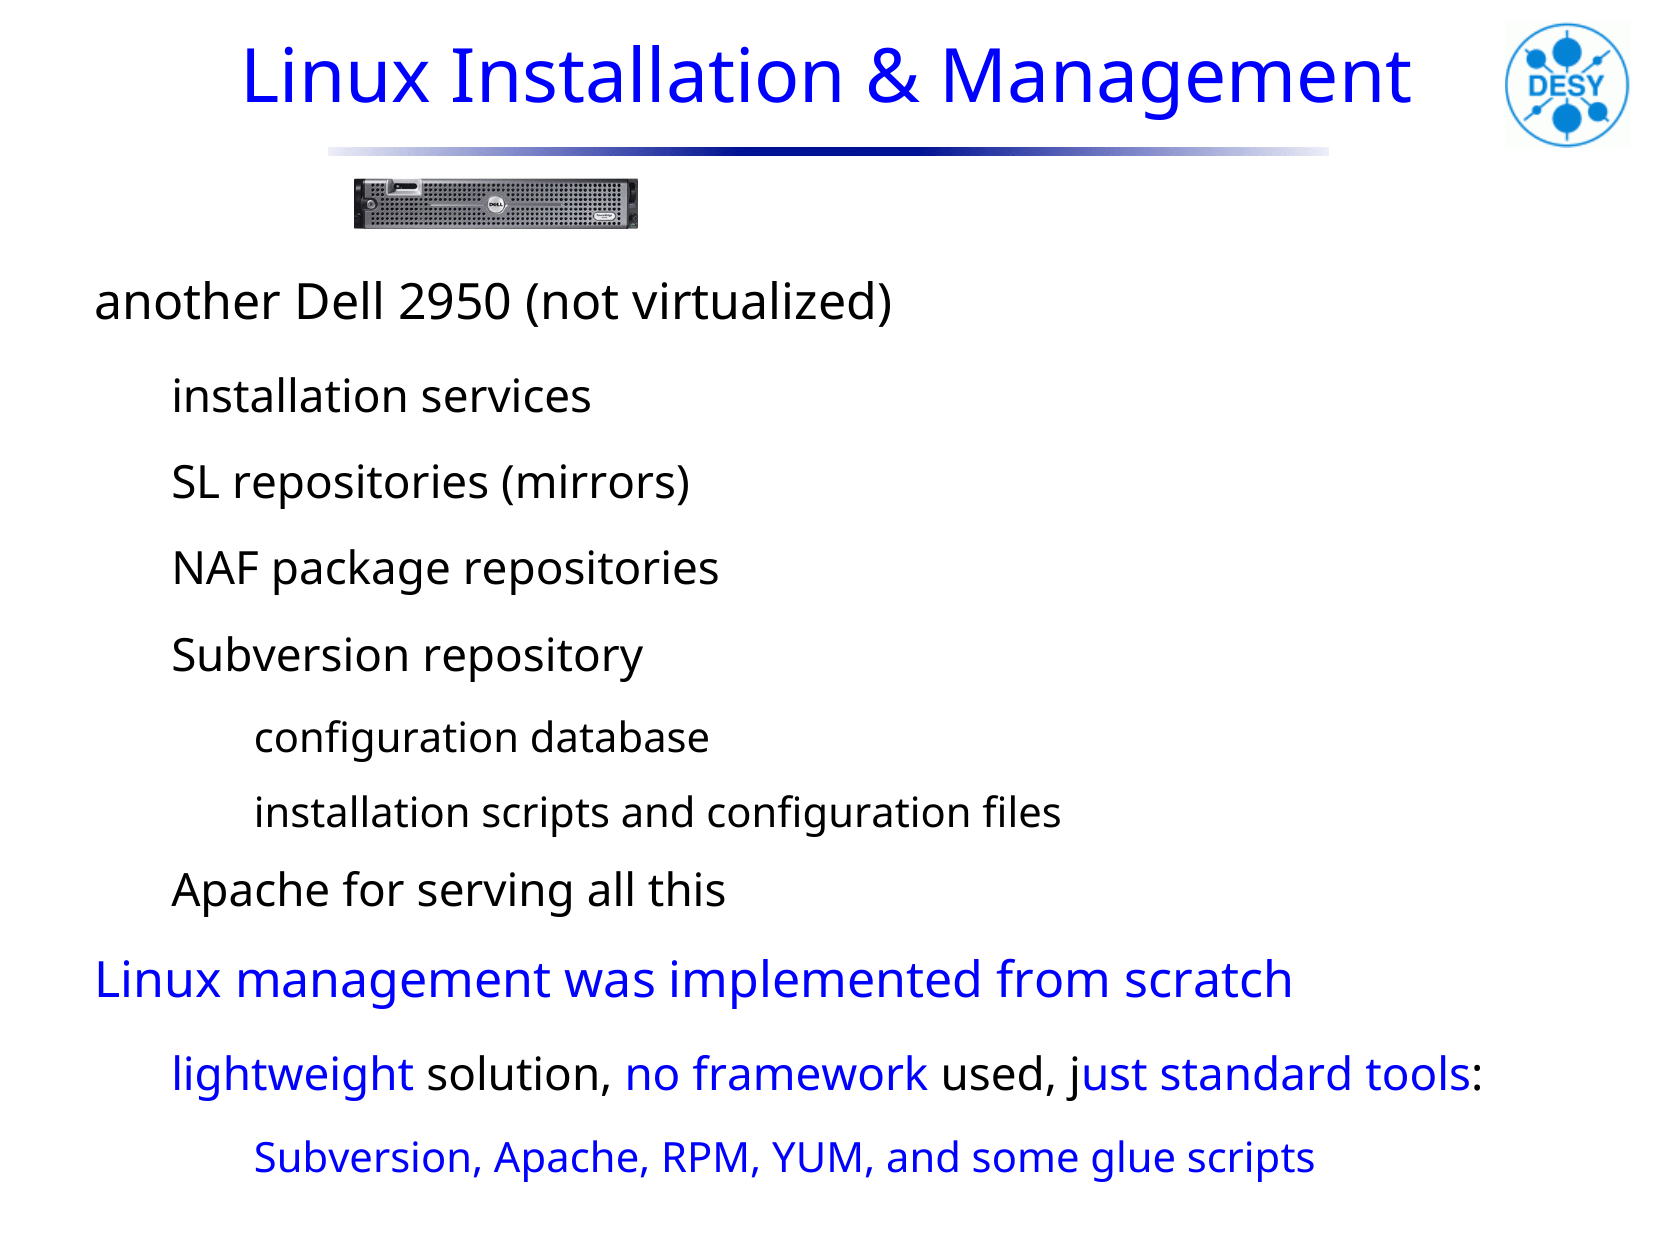

# Linux Installation & Management
another Dell 2950 (not virtualized)
installation services
SL repositories (mirrors)
NAF package repositories
Subversion repository
configuration database
installation scripts and configuration files
Apache for serving all this
Linux management was implemented from scratch
lightweight solution, no framework used, just standard tools:
Subversion, Apache, RPM, YUM, and some glue scripts